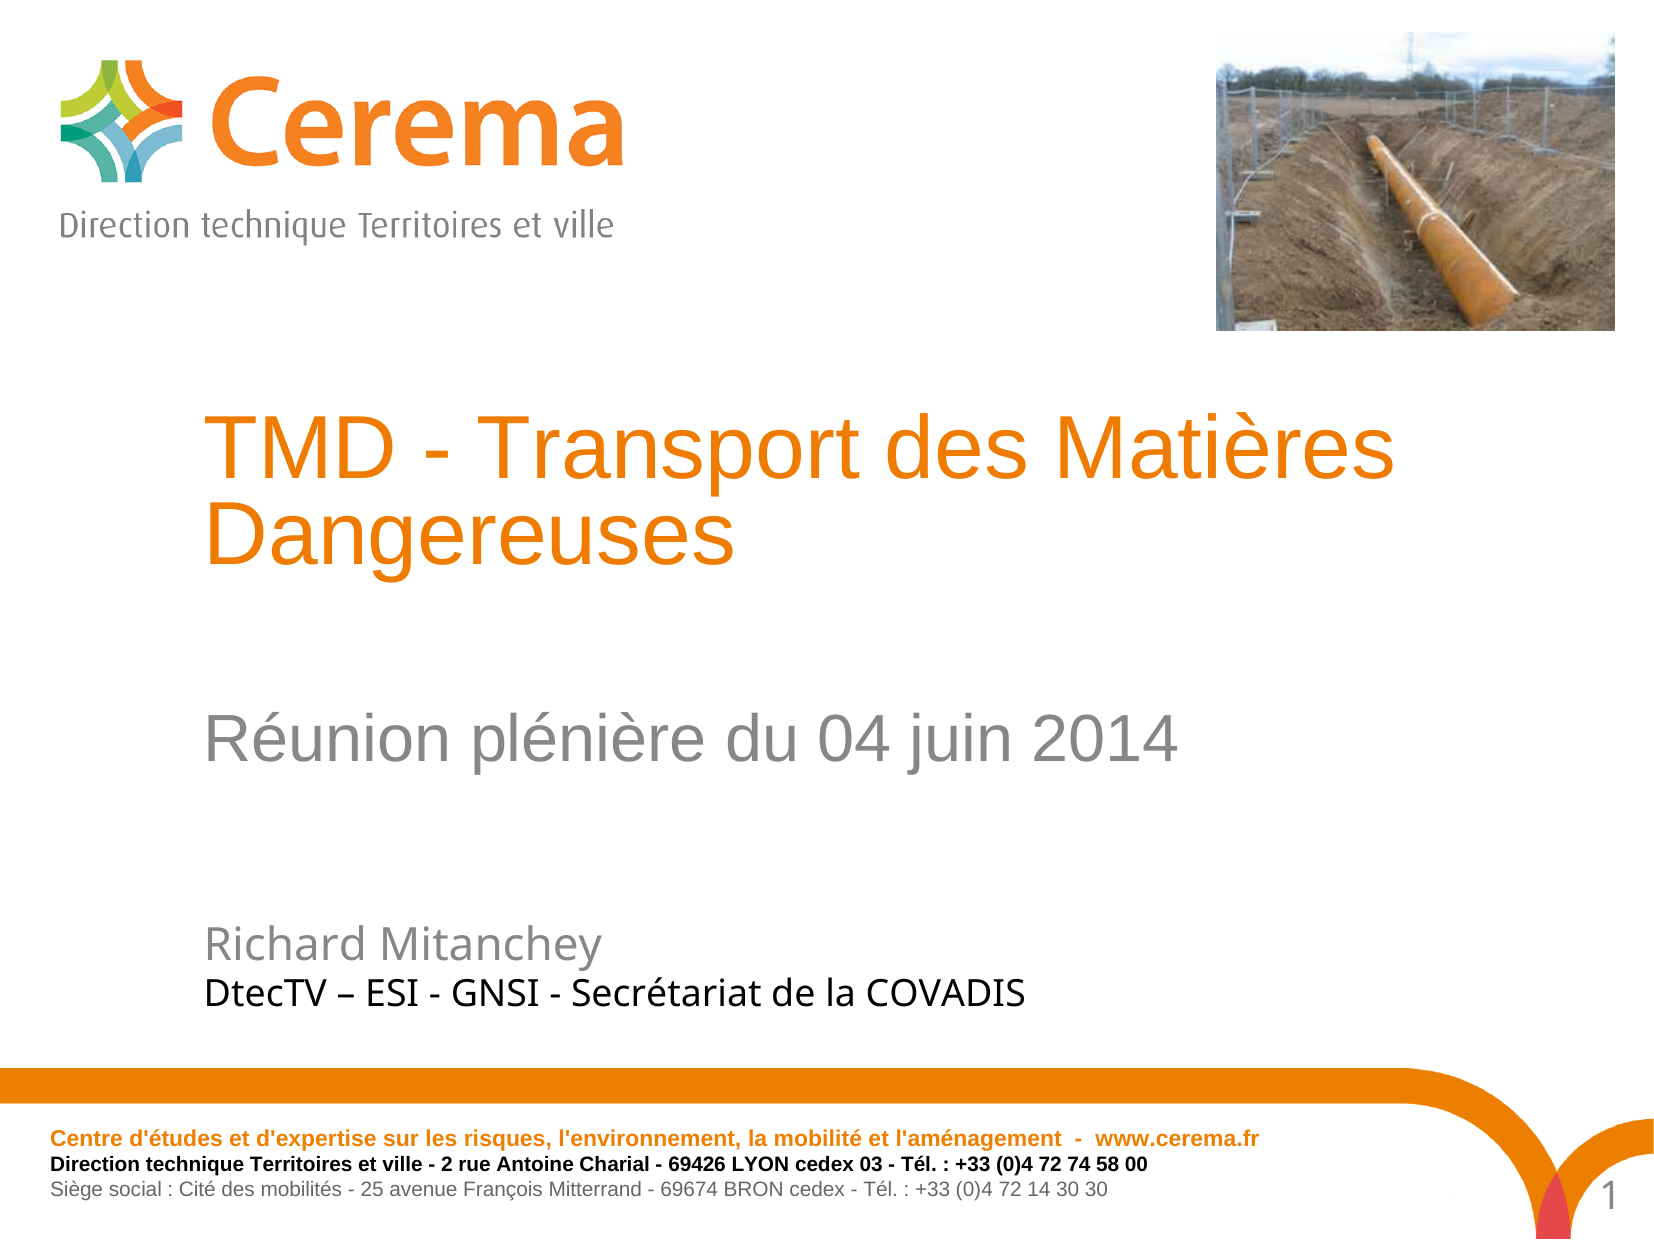

TMD - Transport des Matières Dangereuses
Réunion plénière du 04 juin 2014
Richard Mitanchey
DtecTV – ESI - GNSI - Secrétariat de la COVADIS